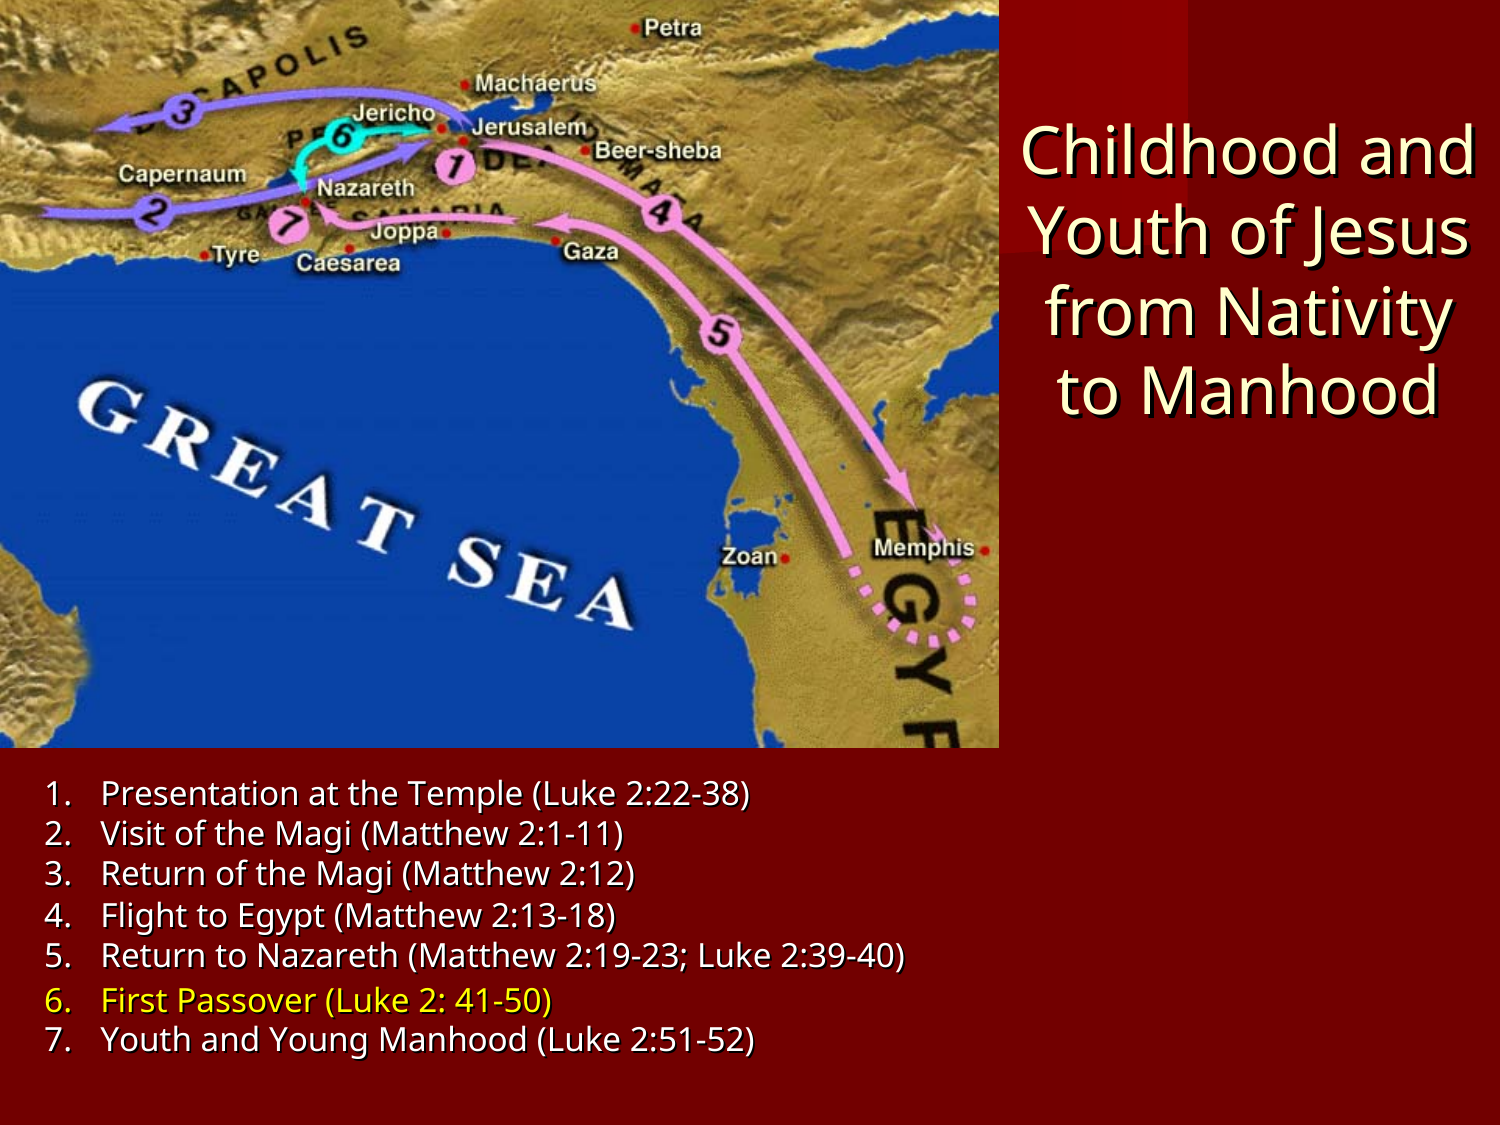

# Childhood and Youth of Jesus from Nativity to Manhood
Presentation at the Temple (Luke 2:22-38)
Visit of the Magi (Matthew 2:1-11)
Return of the Magi (Matthew 2:12)
Flight to Egypt (Matthew 2:13-18)
Return to Nazareth (Matthew 2:19-23; Luke 2:39-40)
First Passover (Luke 2: 41-50)
Youth and Young Manhood (Luke 2:51-52)